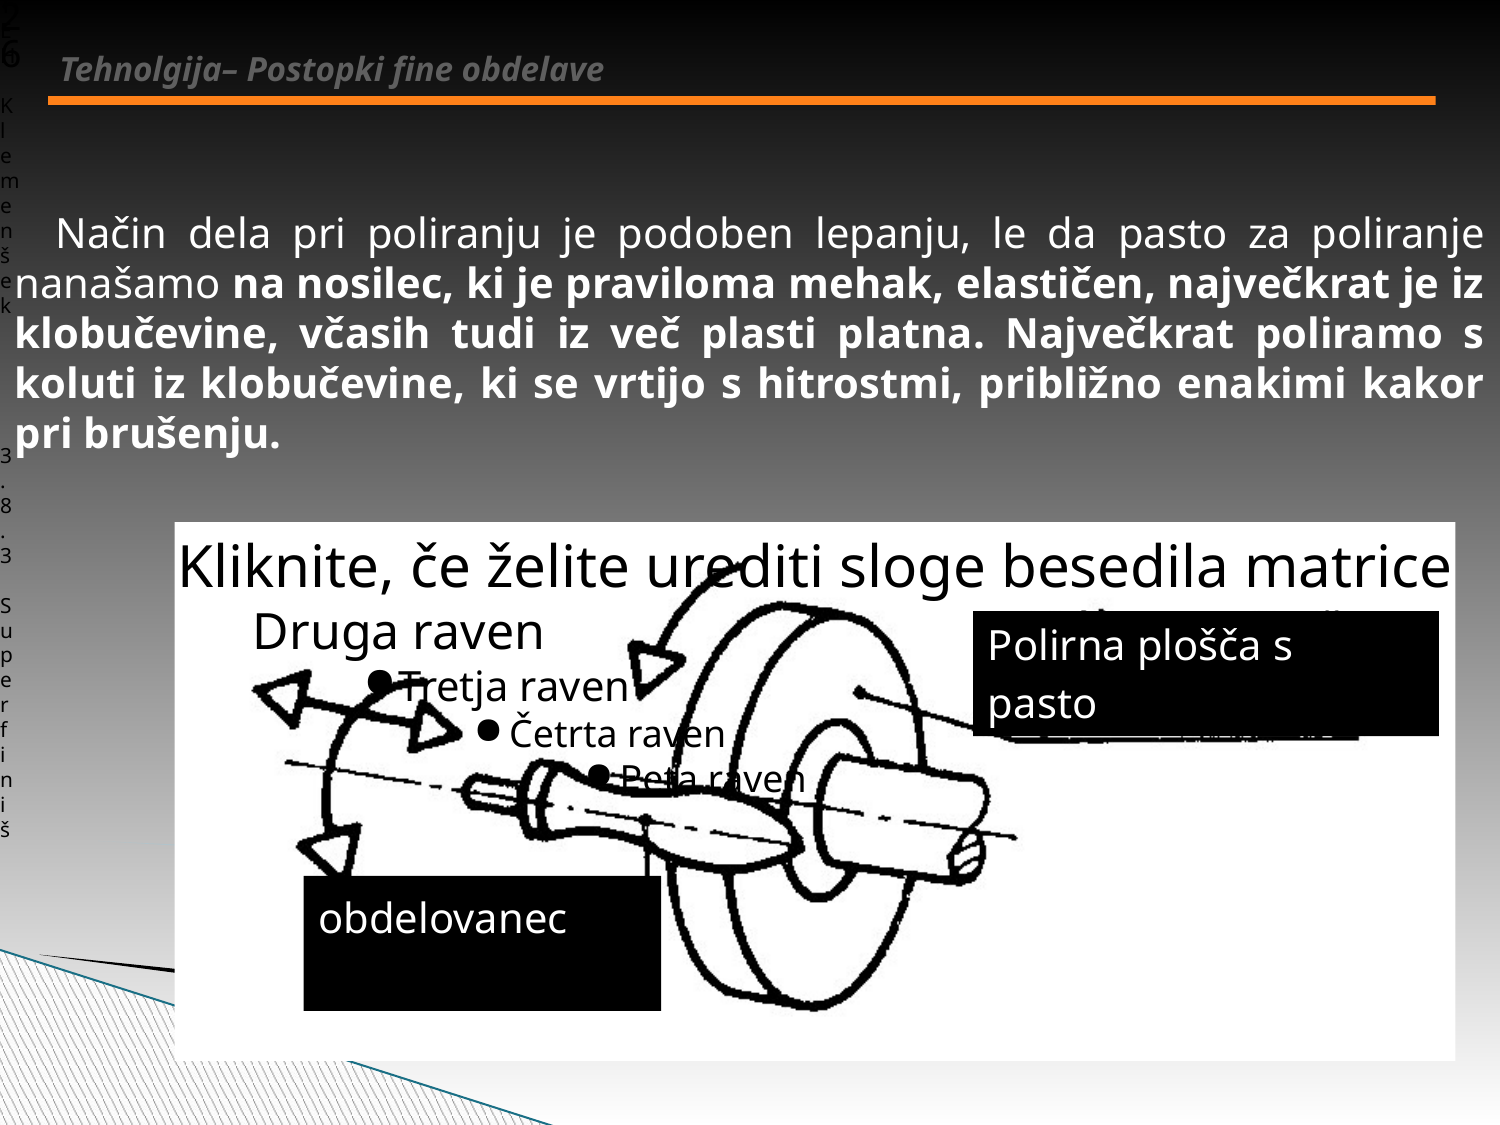

TEH Klemenšek 3.8.3 Superfiniš
Način dela pri poliranju je podoben lepanju, le da pasto za poliranje nanašamo na nosilec, ki je praviloma mehak, elastičen, največkrat je iz klo­bučevine, včasih tudi iz več plasti platna. Največkrat poliramo s koluti iz klobučevine, ki se vrtijo s hitrostmi, približno enakimi kakor pri brušenju.
Kliknite, če želite urediti sloge besedila matrice
Druga raven
Tretja raven
Četrta raven
Peta raven
Polirna plošča s pastonec
obdelovanecnec